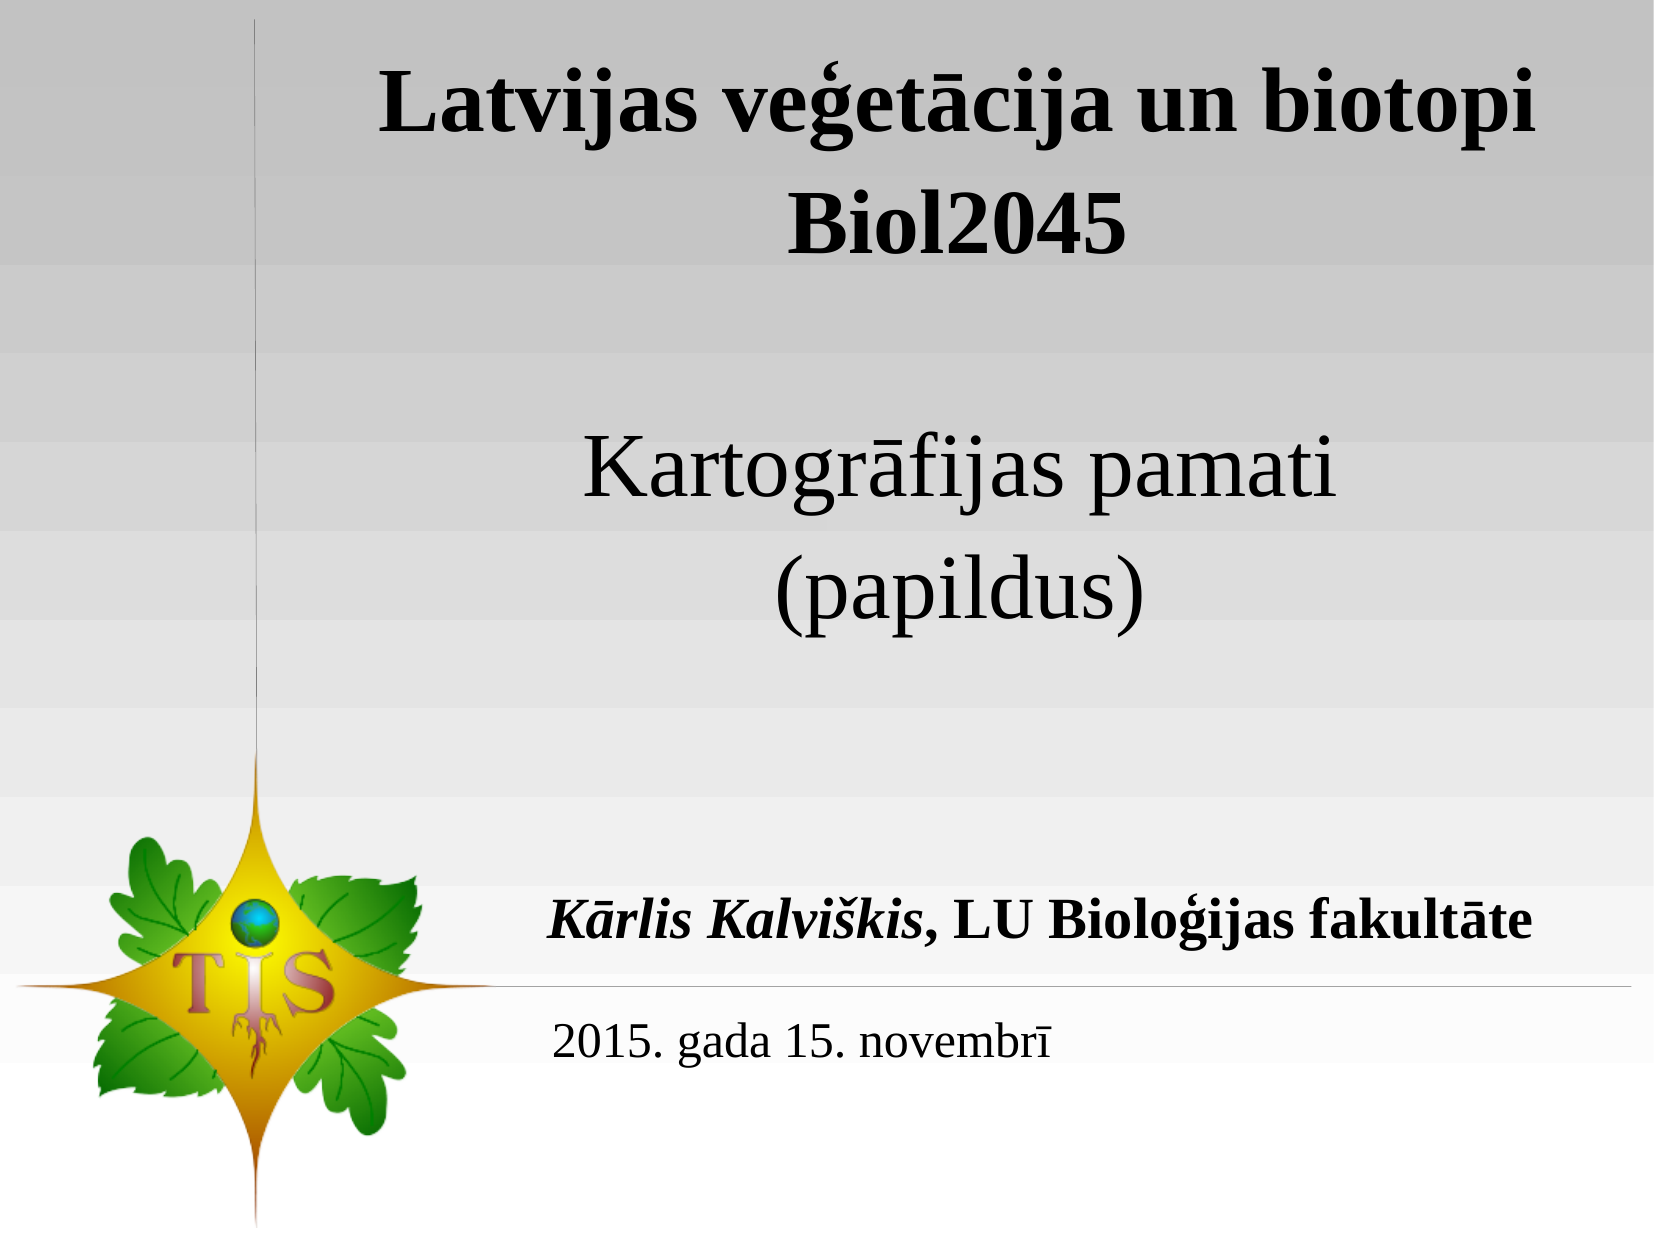

# Kartogrāfijas pamati (papildus)
Kārlis Kalviškis, LU Bioloģijas fakultāte
2015. gada 15. novembrī